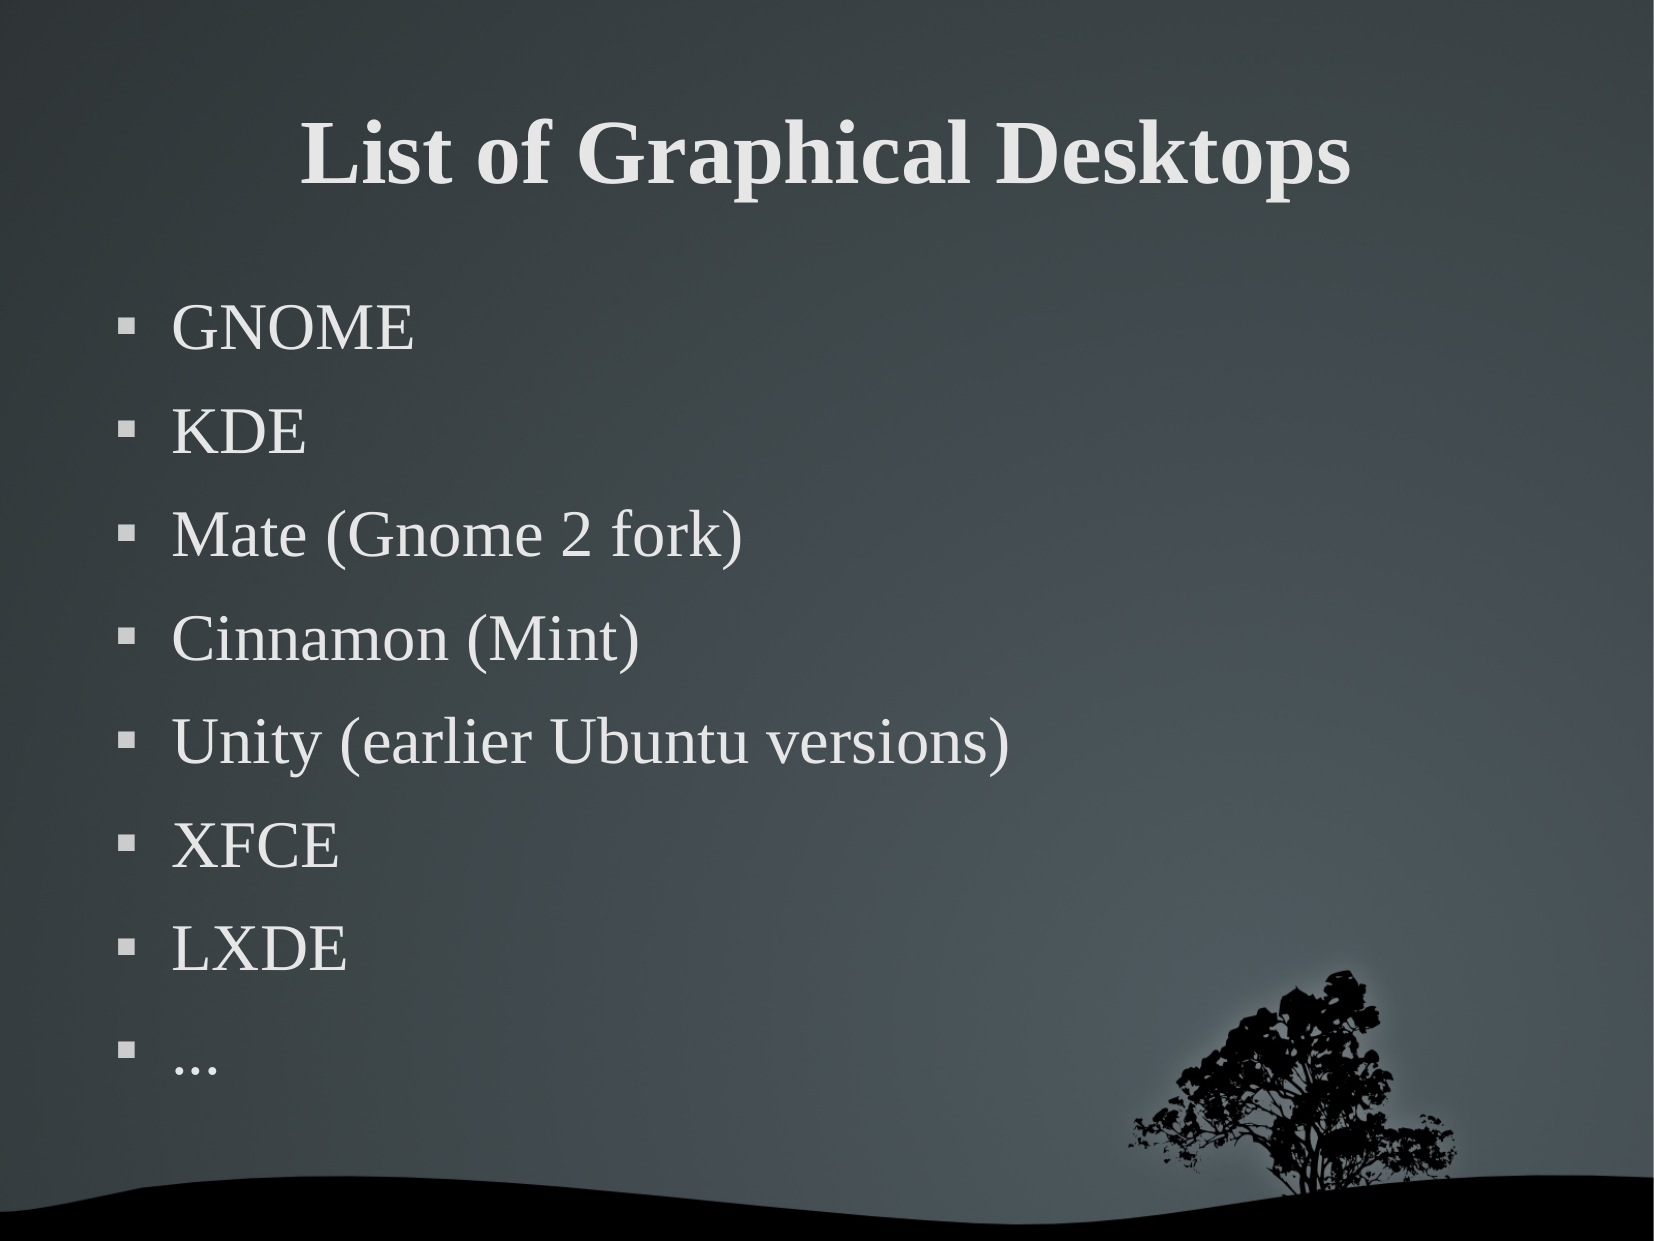

# List of Graphical Desktops
GNOME
KDE
Mate (Gnome 2 fork)
Cinnamon (Mint)
Unity (earlier Ubuntu versions)
XFCE
LXDE
...